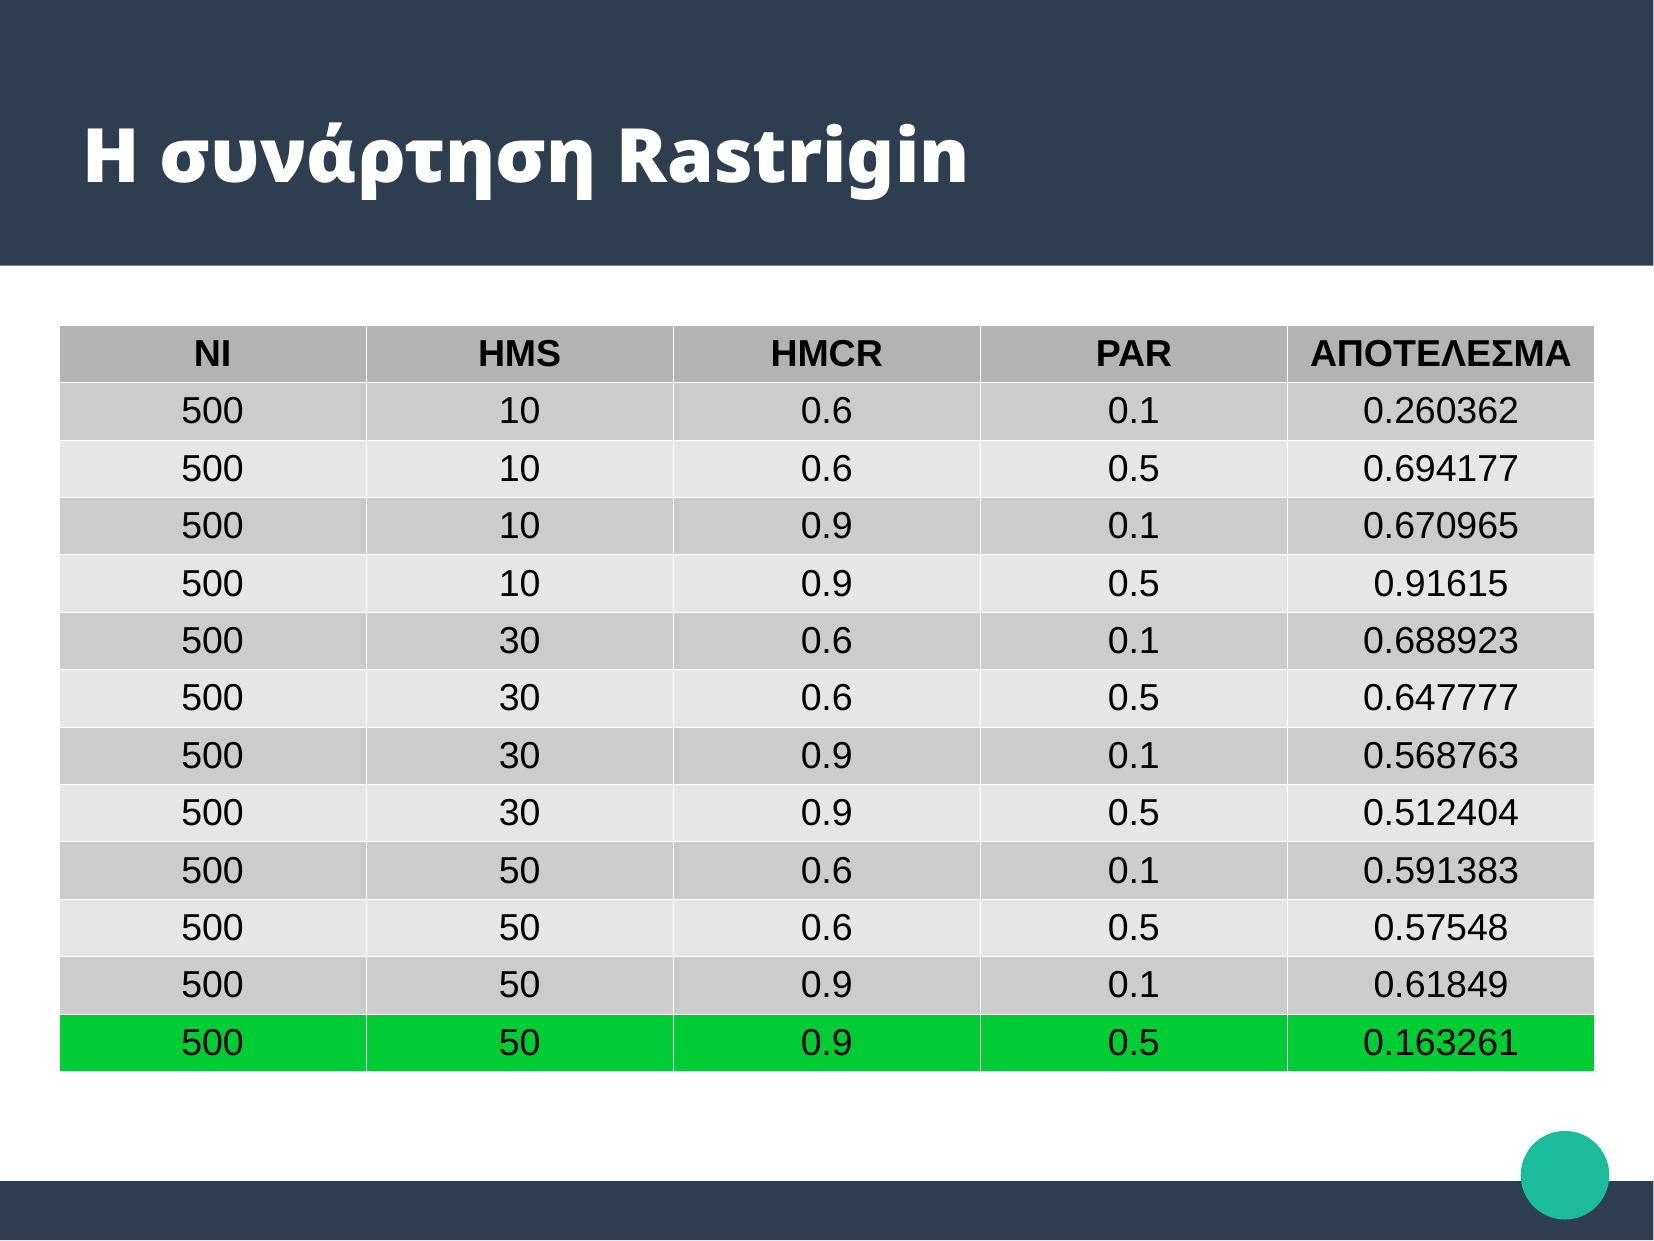

# Η συνάρτηση Rastrigin
| NI | HMS | HMCR | PAR | ΑΠΟΤΕΛΕΣΜΑ |
| --- | --- | --- | --- | --- |
| 500 | 10 | 0.6 | 0.1 | 0.260362 |
| 500 | 10 | 0.6 | 0.5 | 0.694177 |
| 500 | 10 | 0.9 | 0.1 | 0.670965 |
| 500 | 10 | 0.9 | 0.5 | 0.91615 |
| 500 | 30 | 0.6 | 0.1 | 0.688923 |
| 500 | 30 | 0.6 | 0.5 | 0.647777 |
| 500 | 30 | 0.9 | 0.1 | 0.568763 |
| 500 | 30 | 0.9 | 0.5 | 0.512404 |
| 500 | 50 | 0.6 | 0.1 | 0.591383 |
| 500 | 50 | 0.6 | 0.5 | 0.57548 |
| 500 | 50 | 0.9 | 0.1 | 0.61849 |
| 500 | 50 | 0.9 | 0.5 | 0.163261 |